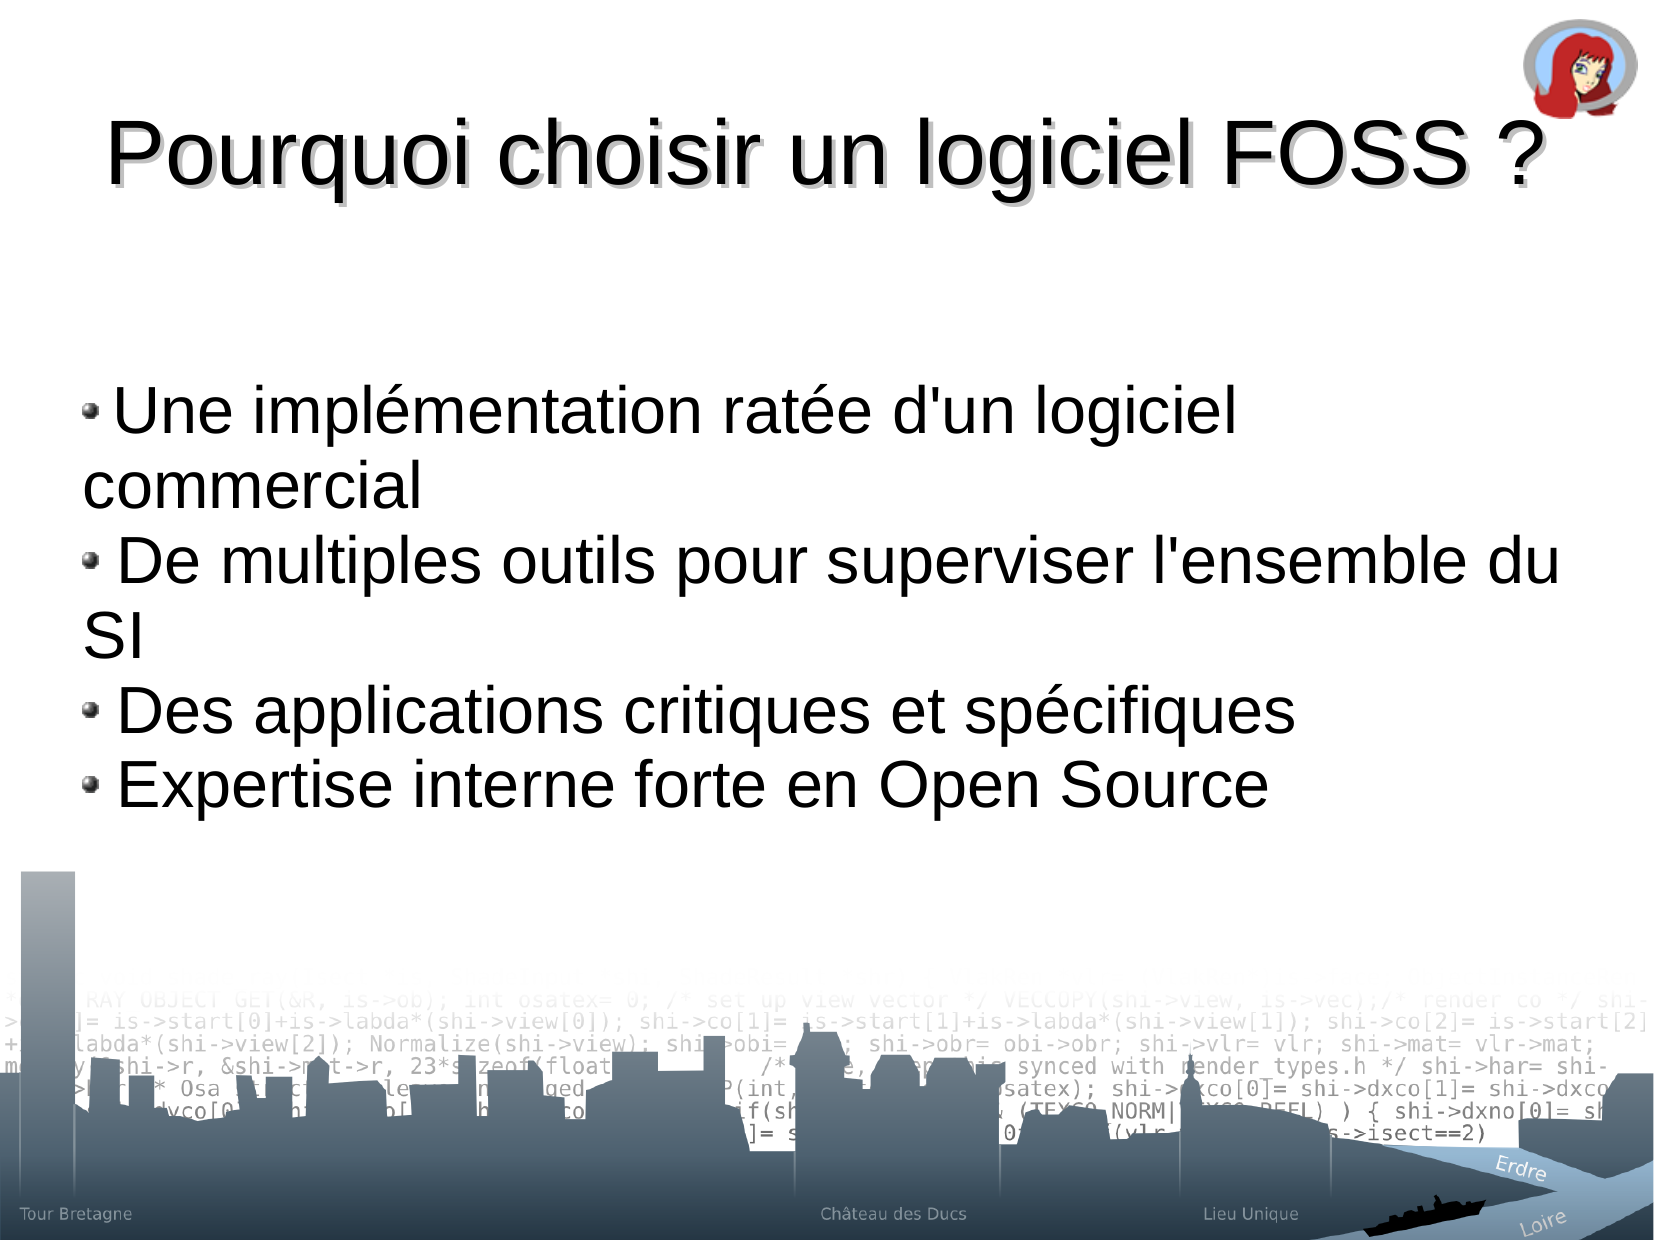

# Pourquoi choisir un logiciel FOSS ?
 Une implémentation ratée d'un logiciel commercial
 De multiples outils pour superviser l'ensemble du SI
 Des applications critiques et spécifiques
 Expertise interne forte en Open Source